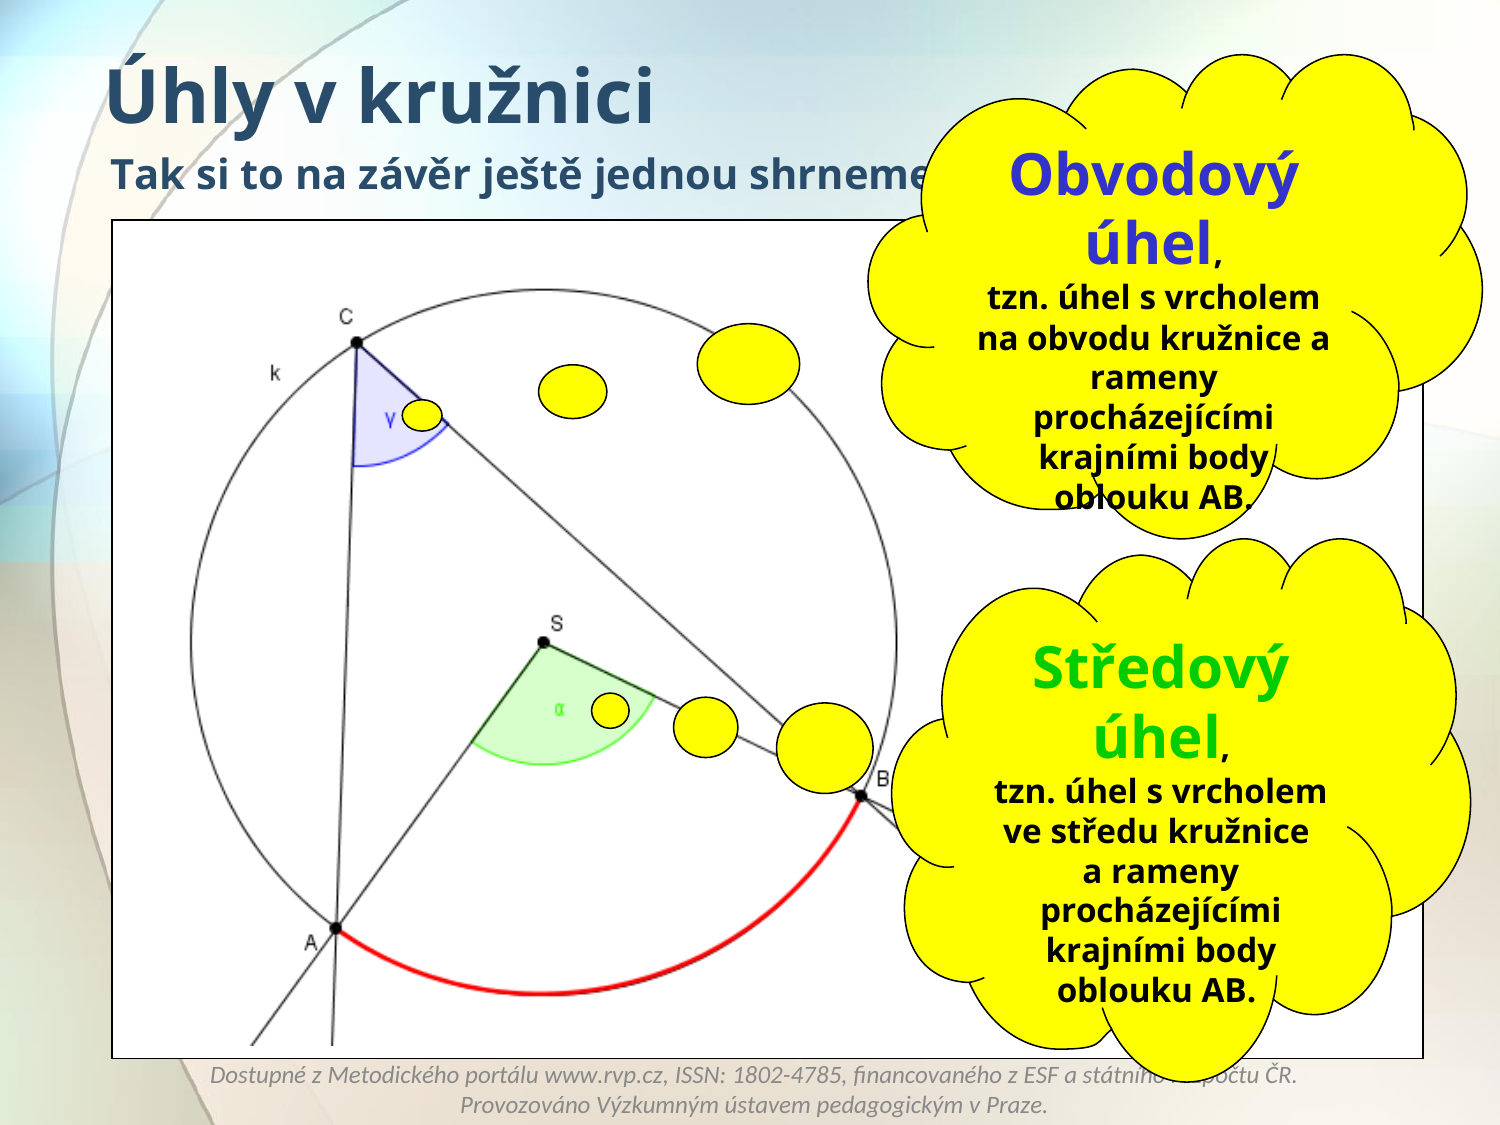

# Úhly v kružnici
Obvodový úhel,
tzn. úhel s vrcholem na obvodu kružnice a rameny procházejícími krajními body oblouku AB.
Tak si to na závěr ještě jednou shrneme.
Středový úhel,
tzn. úhel s vrcholem ve středu kružnice
a rameny procházejícími krajními body oblouku AB.